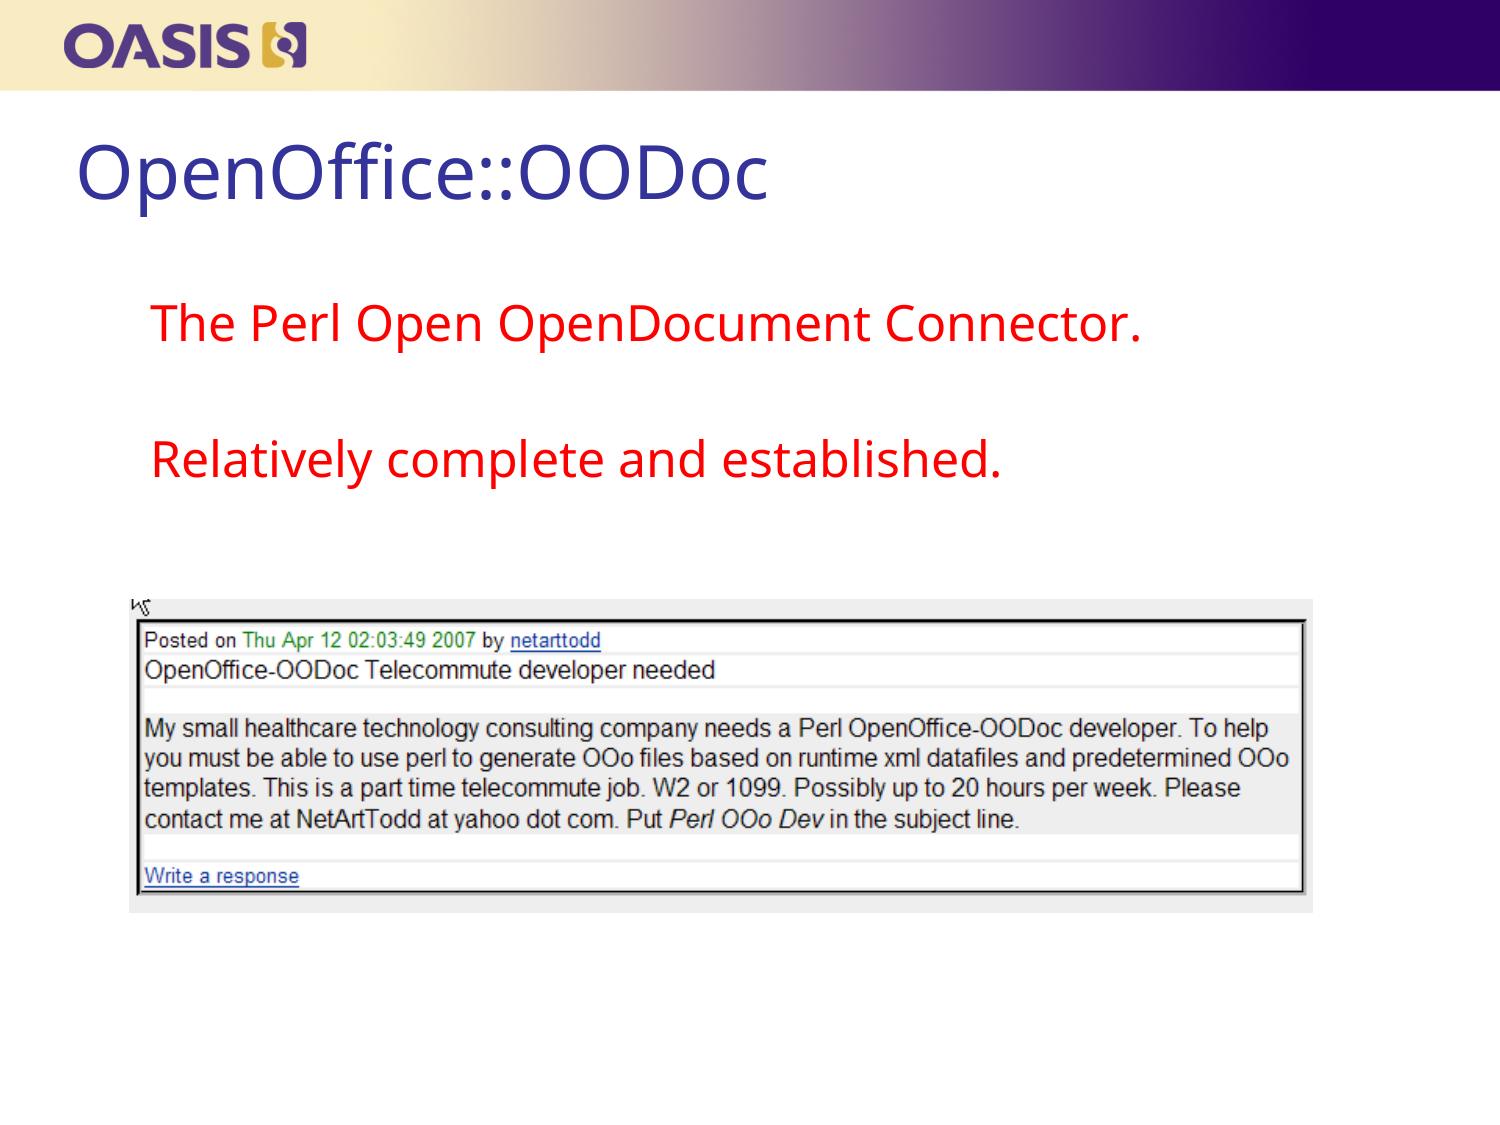

# OpenOffice::OODoc
The Perl Open OpenDocument Connector.
Relatively complete and established.